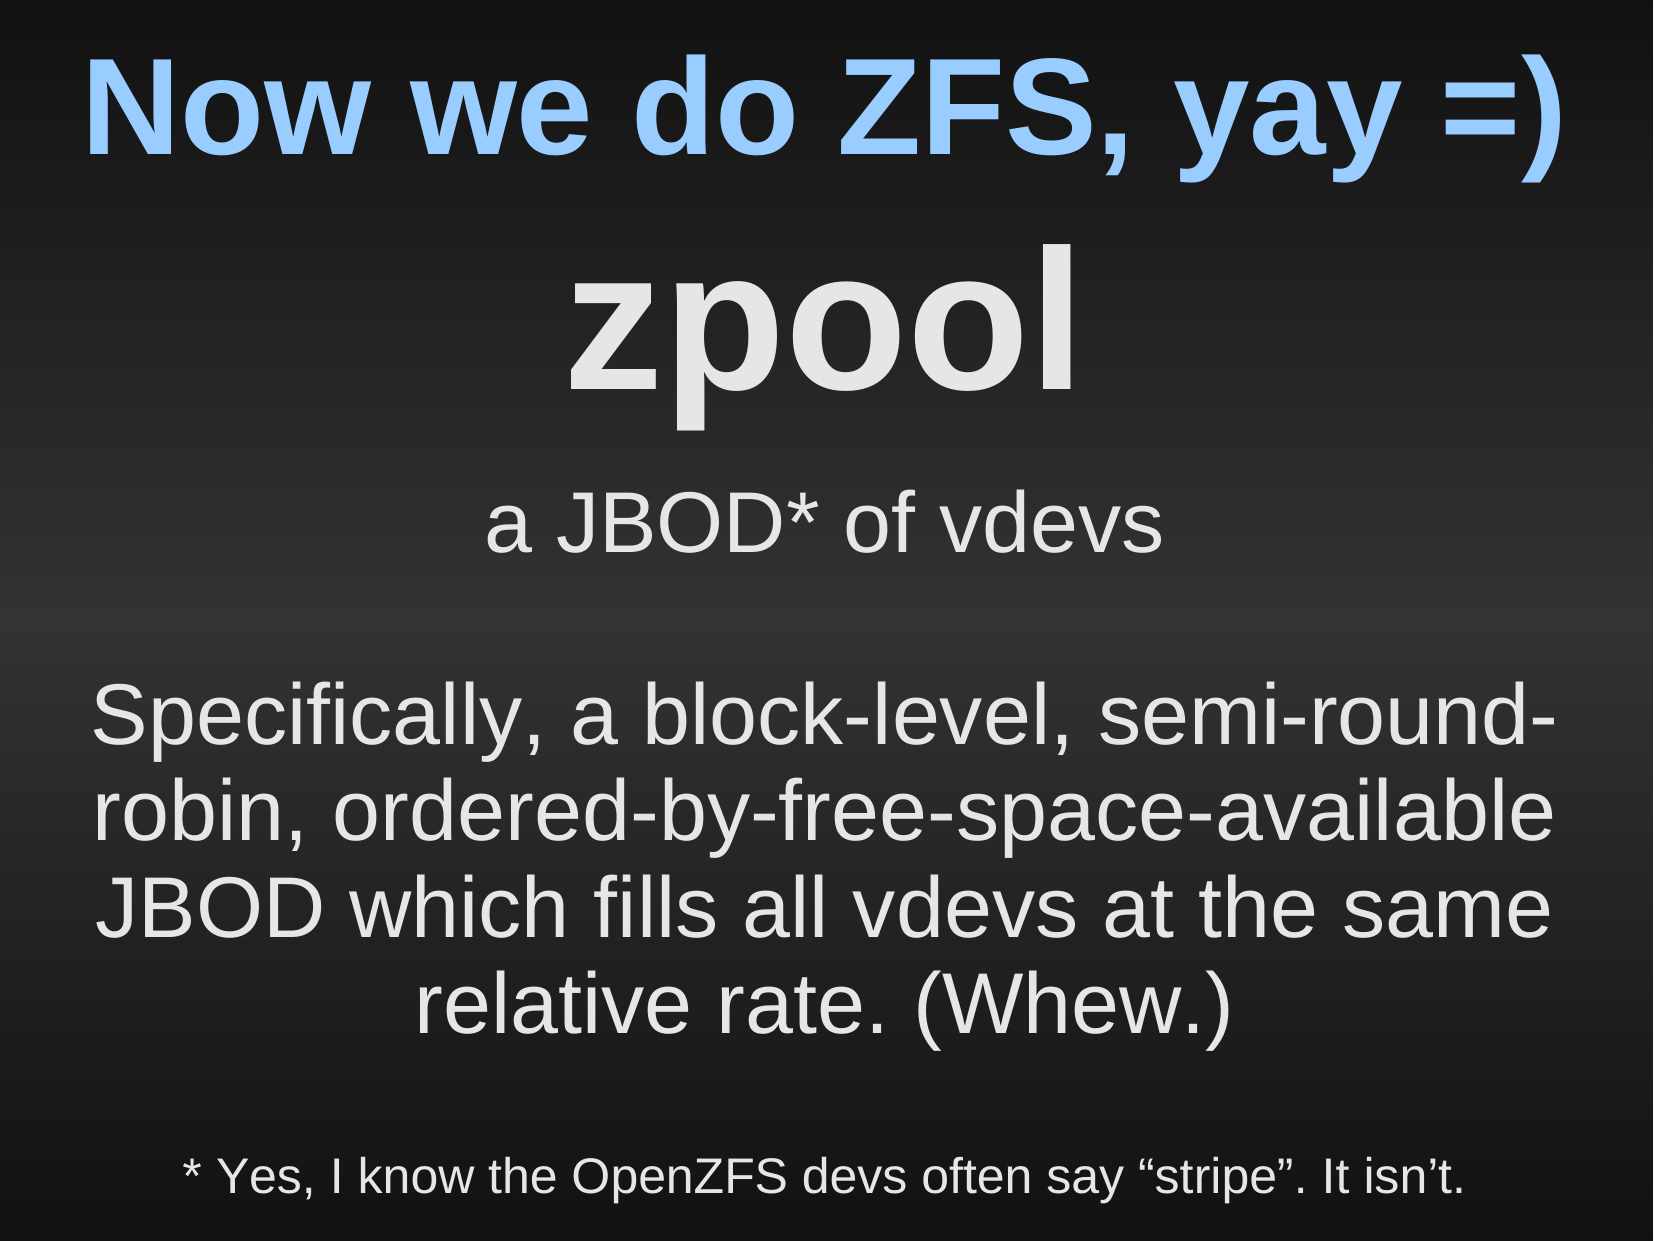

# Now we do ZFS, yay =)
zpool
a JBOD* of vdevs
Specifically, a block-level, semi-round-robin, ordered-by-free-space-available
JBOD which fills all vdevs at the same relative rate. (Whew.)
* Yes, I know the OpenZFS devs often say “stripe”. It isn’t.